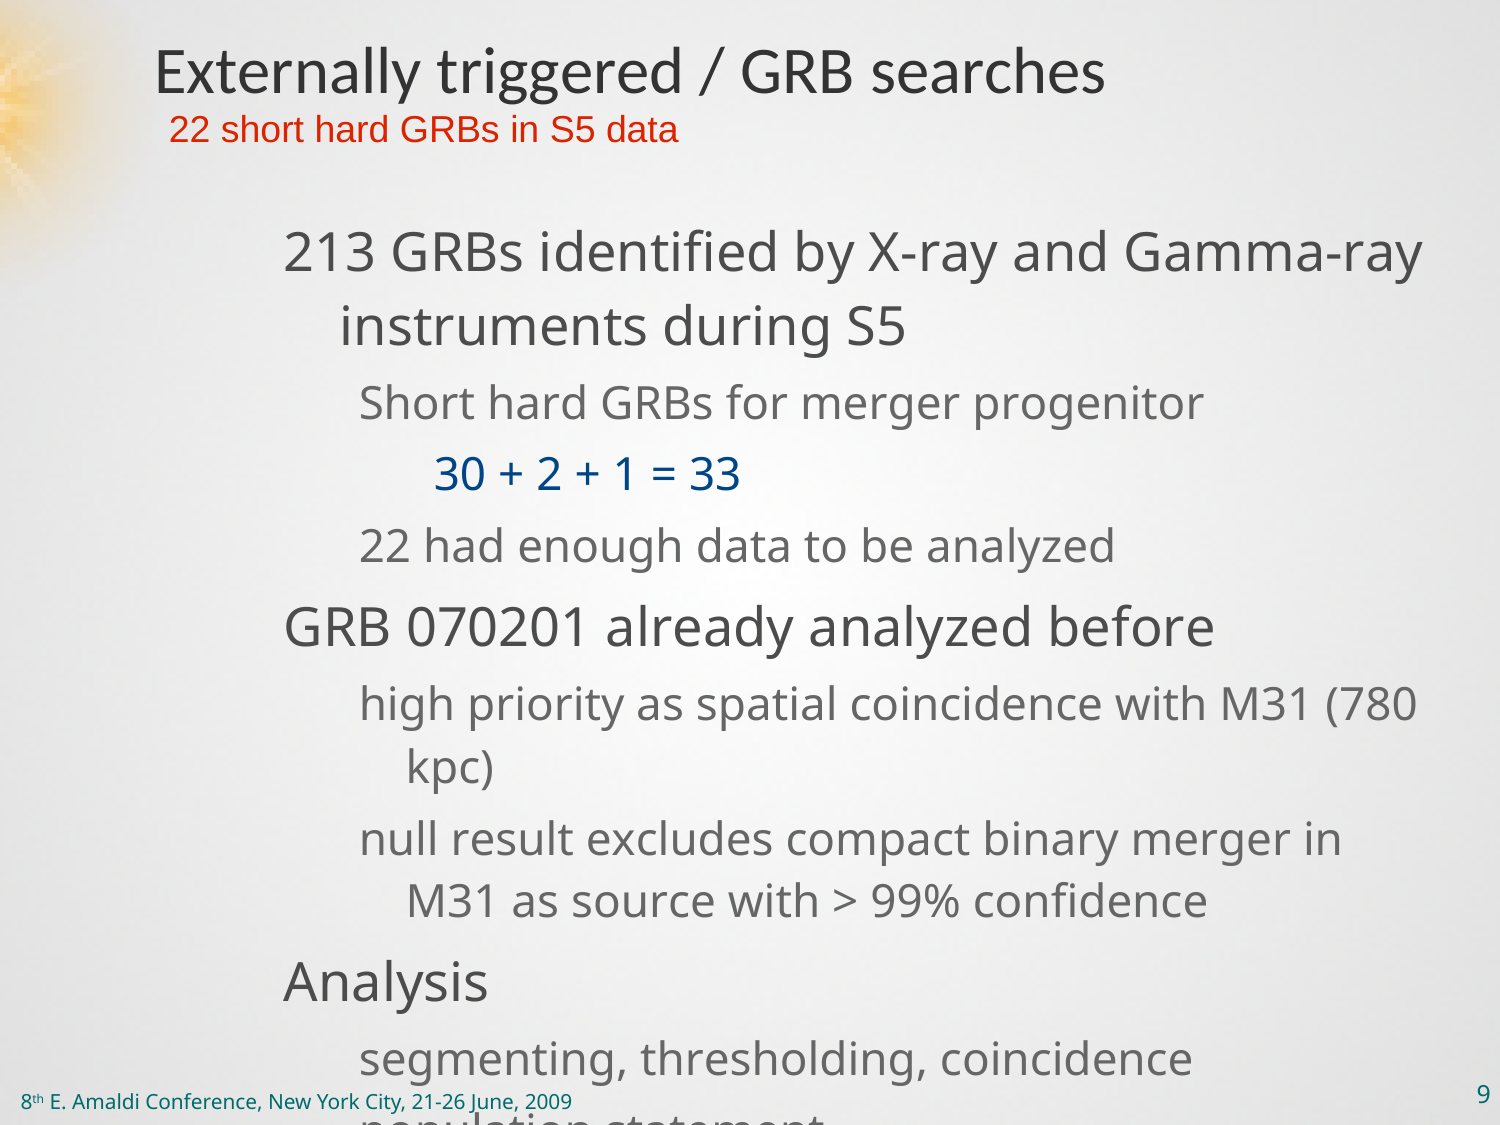

# Externally triggered / GRB searches
22 short hard GRBs in S5 data
213 GRBs identified by X-ray and Gamma-ray instruments during S5
Short hard GRBs for merger progenitor
30 + 2 + 1 = 33
22 had enough data to be analyzed
GRB 070201 already analyzed before
high priority as spatial coincidence with M31 (780 kpc)
null result excludes compact binary merger in M31 as source with > 99% confidence
Analysis
segmenting, thresholding, coincidence
population statement
Nickolas Fotopoulos' talk